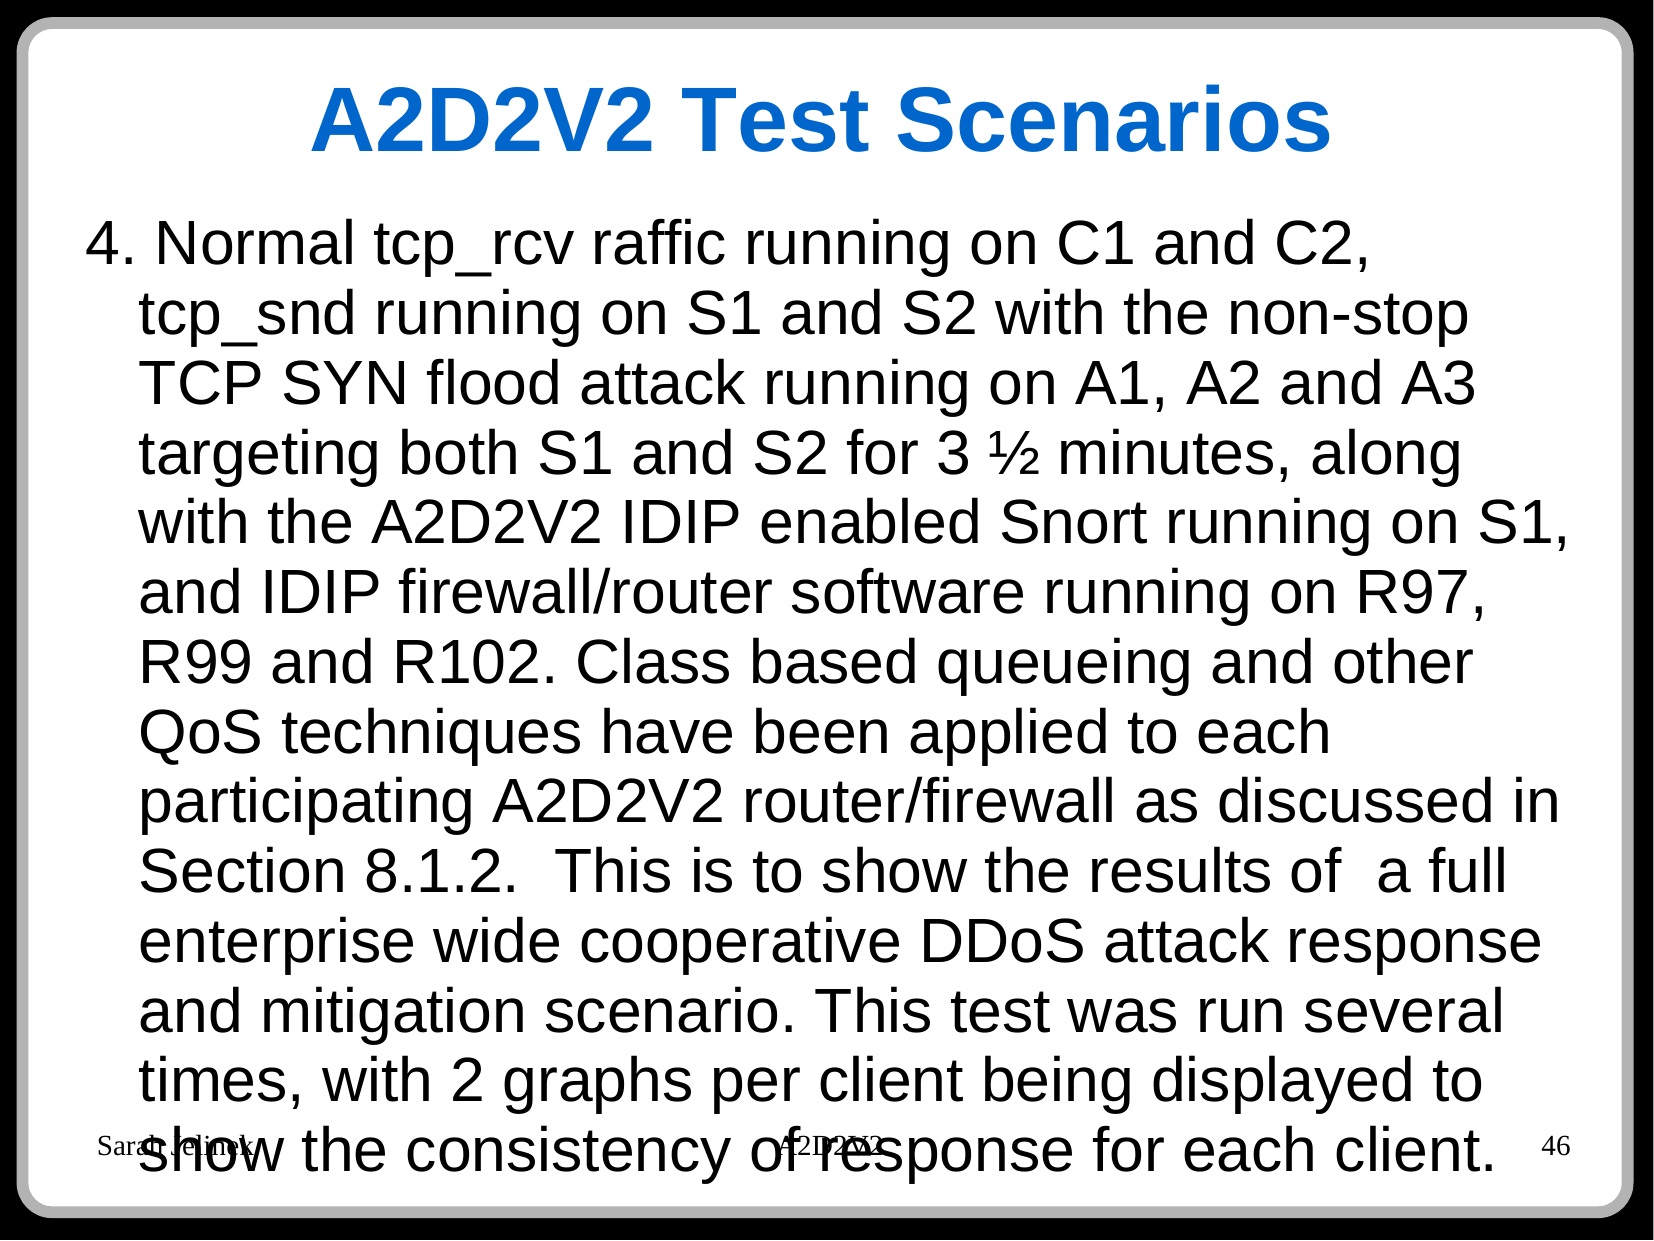

# A2D2V2 Test Scenarios
4. Normal tcp_rcv raffic running on C1 and C2, tcp_snd running on S1 and S2 with the non-stop TCP SYN flood attack running on A1, A2 and A3 targeting both S1 and S2 for 3 ½ minutes, along with the A2D2V2 IDIP enabled Snort running on S1, and IDIP firewall/router software running on R97, R99 and R102. Class based queueing and other QoS techniques have been applied to each participating A2D2V2 router/firewall as discussed in Section 8.1.2. This is to show the results of a full enterprise wide cooperative DDoS attack response and mitigation scenario. This test was run several times, with 2 graphs per client being displayed to show the consistency of response for each client.
Sarah Jelinek A2D2V2
46